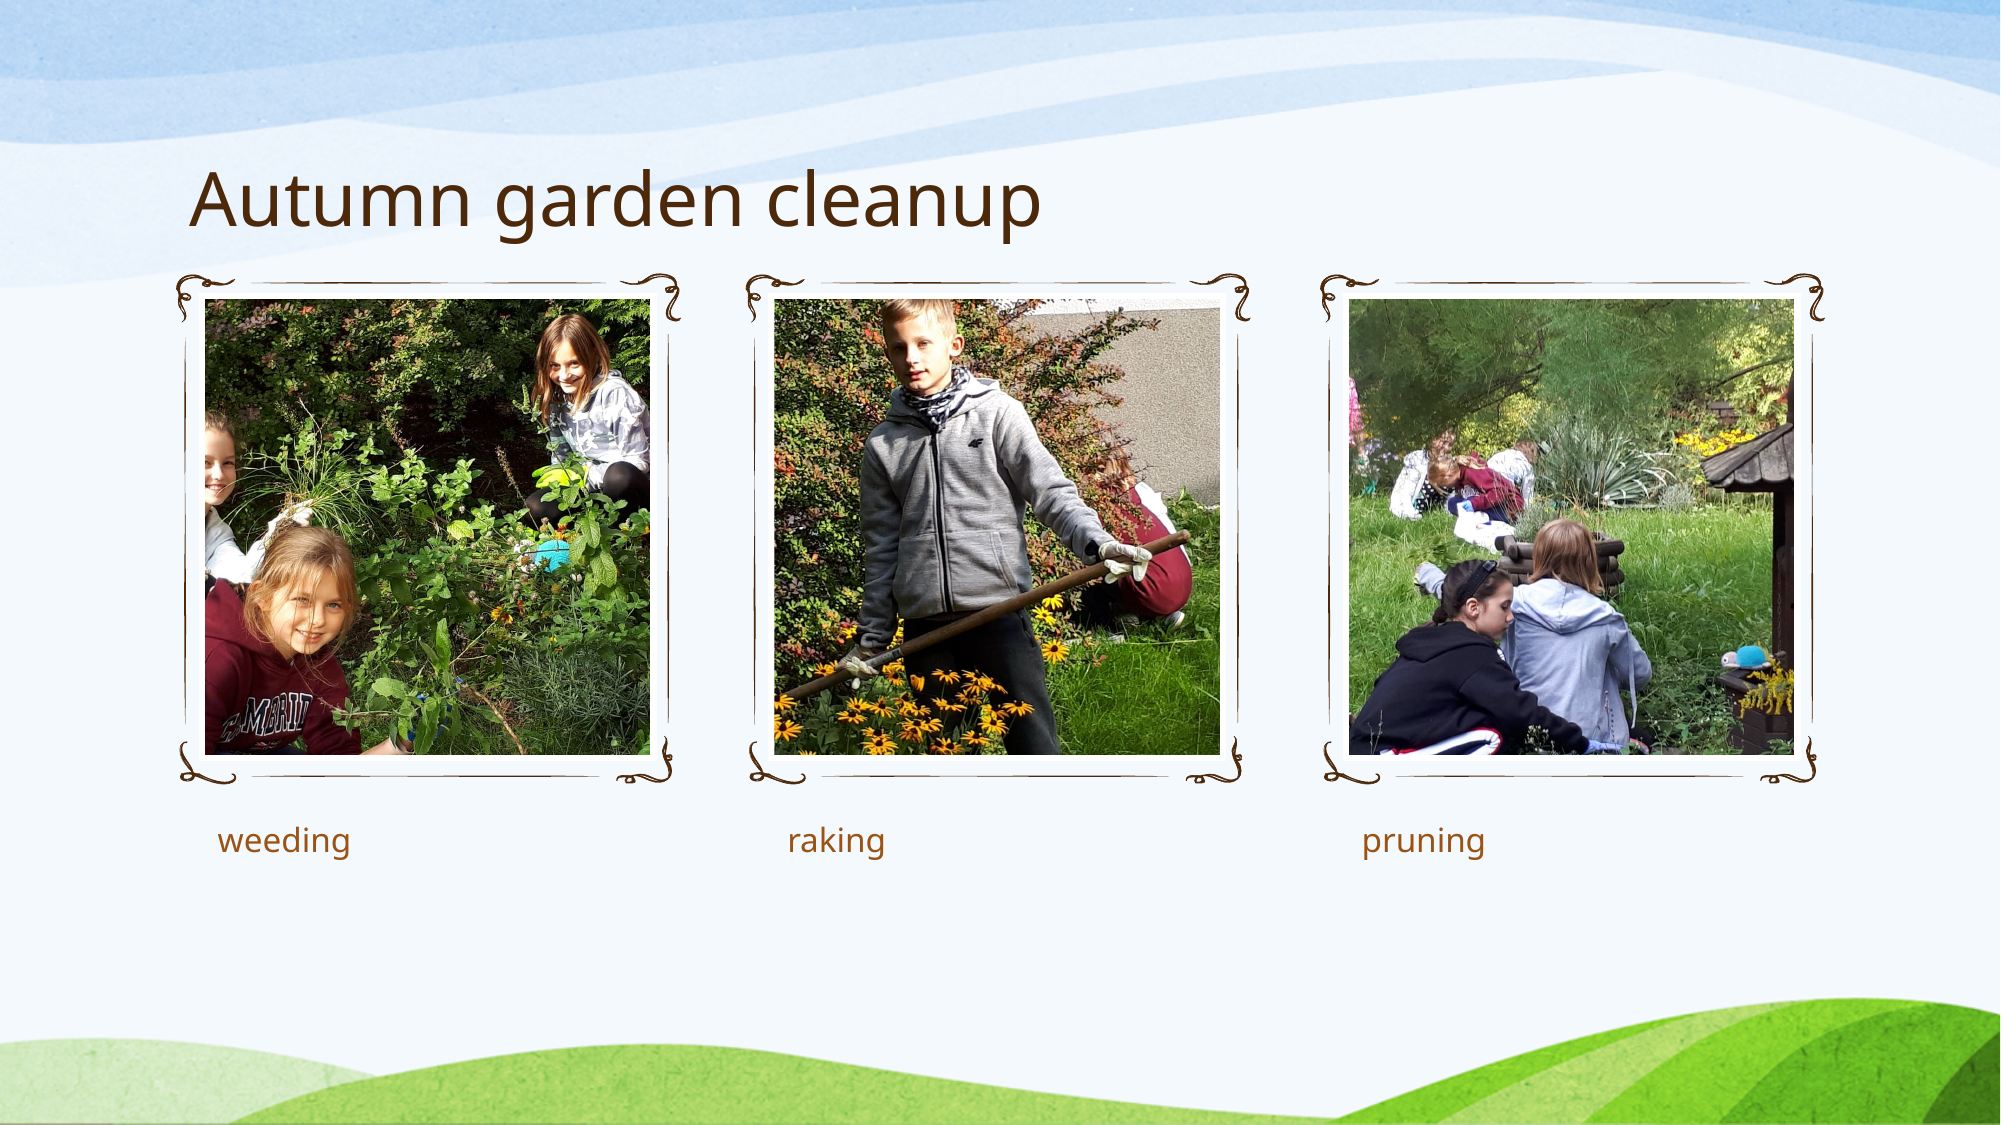

# Autumn garden cleanup
weeding
raking
pruning